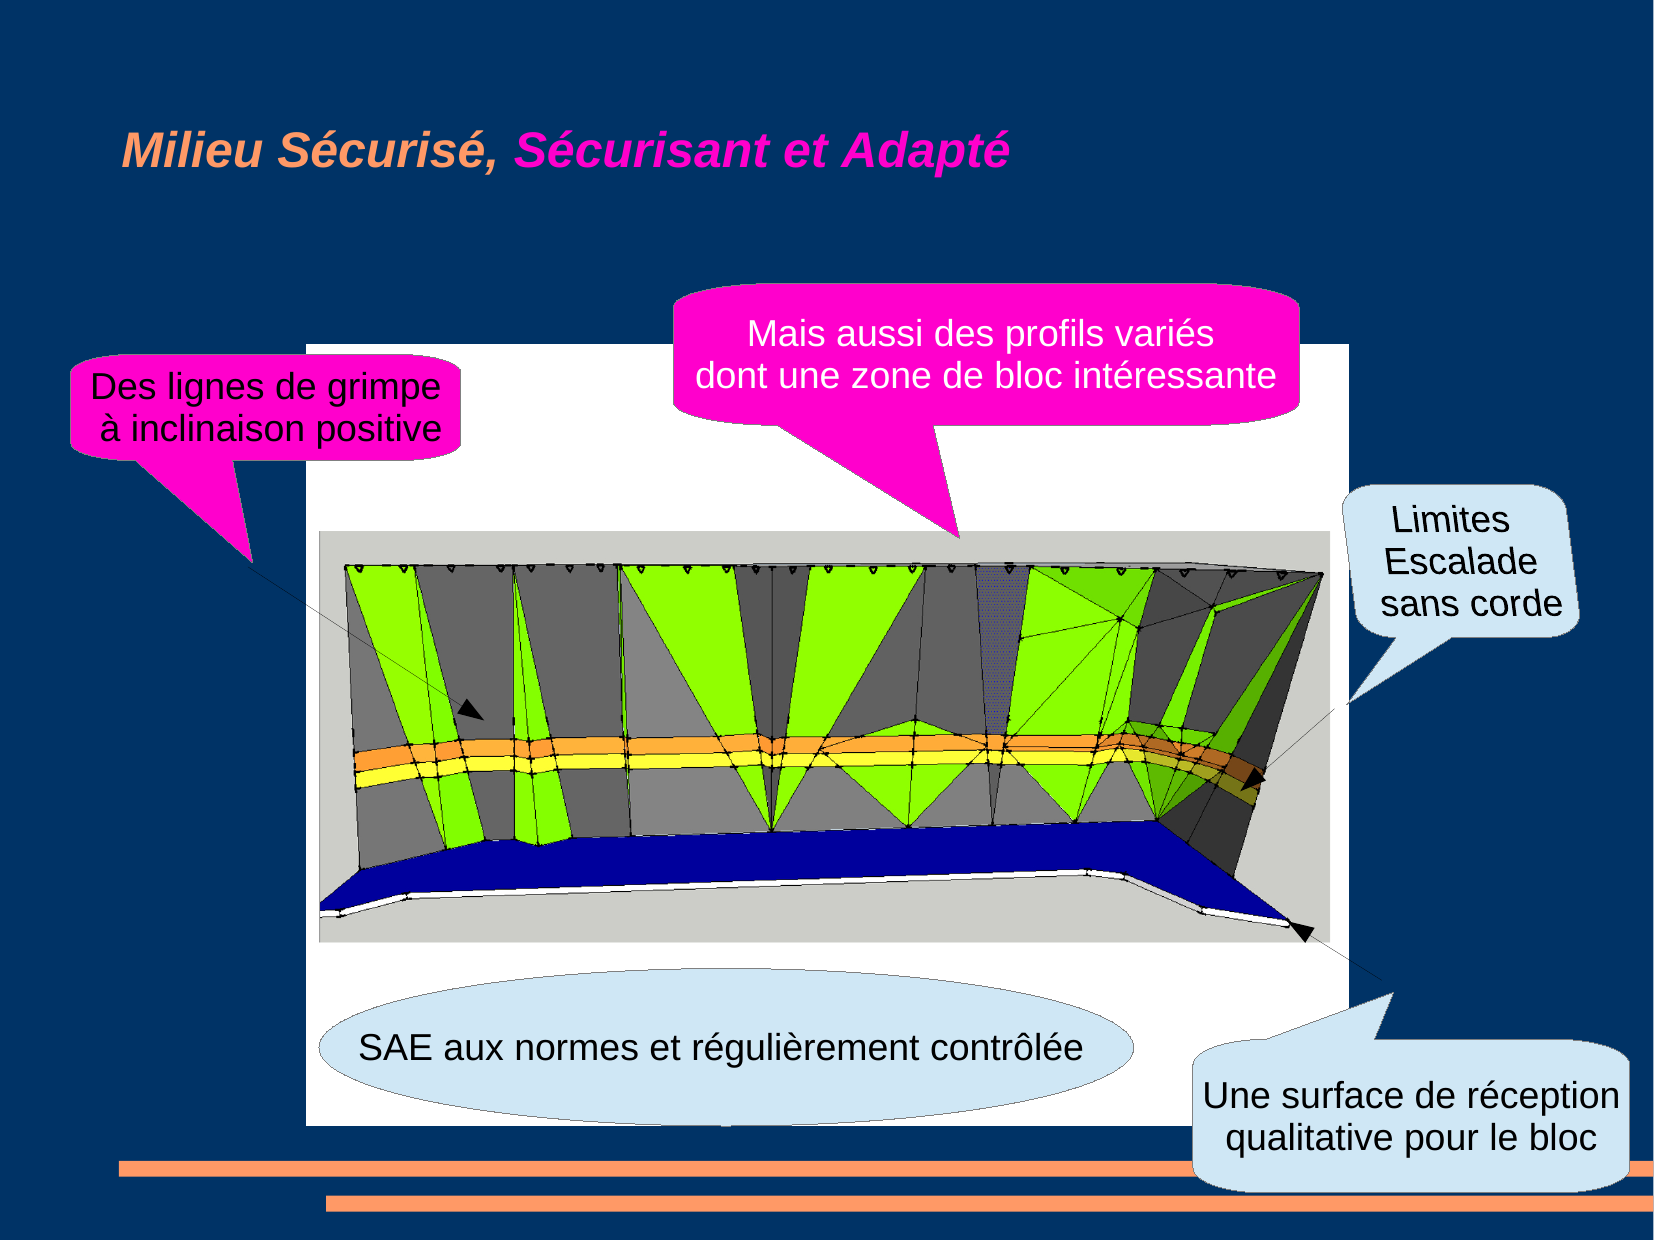

# Milieu Sécurisé, Sécurisant et Adapté
Mais aussi des profils variés
dont une zone de bloc intéressante
Des lignes de grimpe
 à inclinaison positive
Limites
Escalade
 sans corde
SAE aux normes et régulièrement contrôlée
Une surface de réception
qualitative pour le bloc